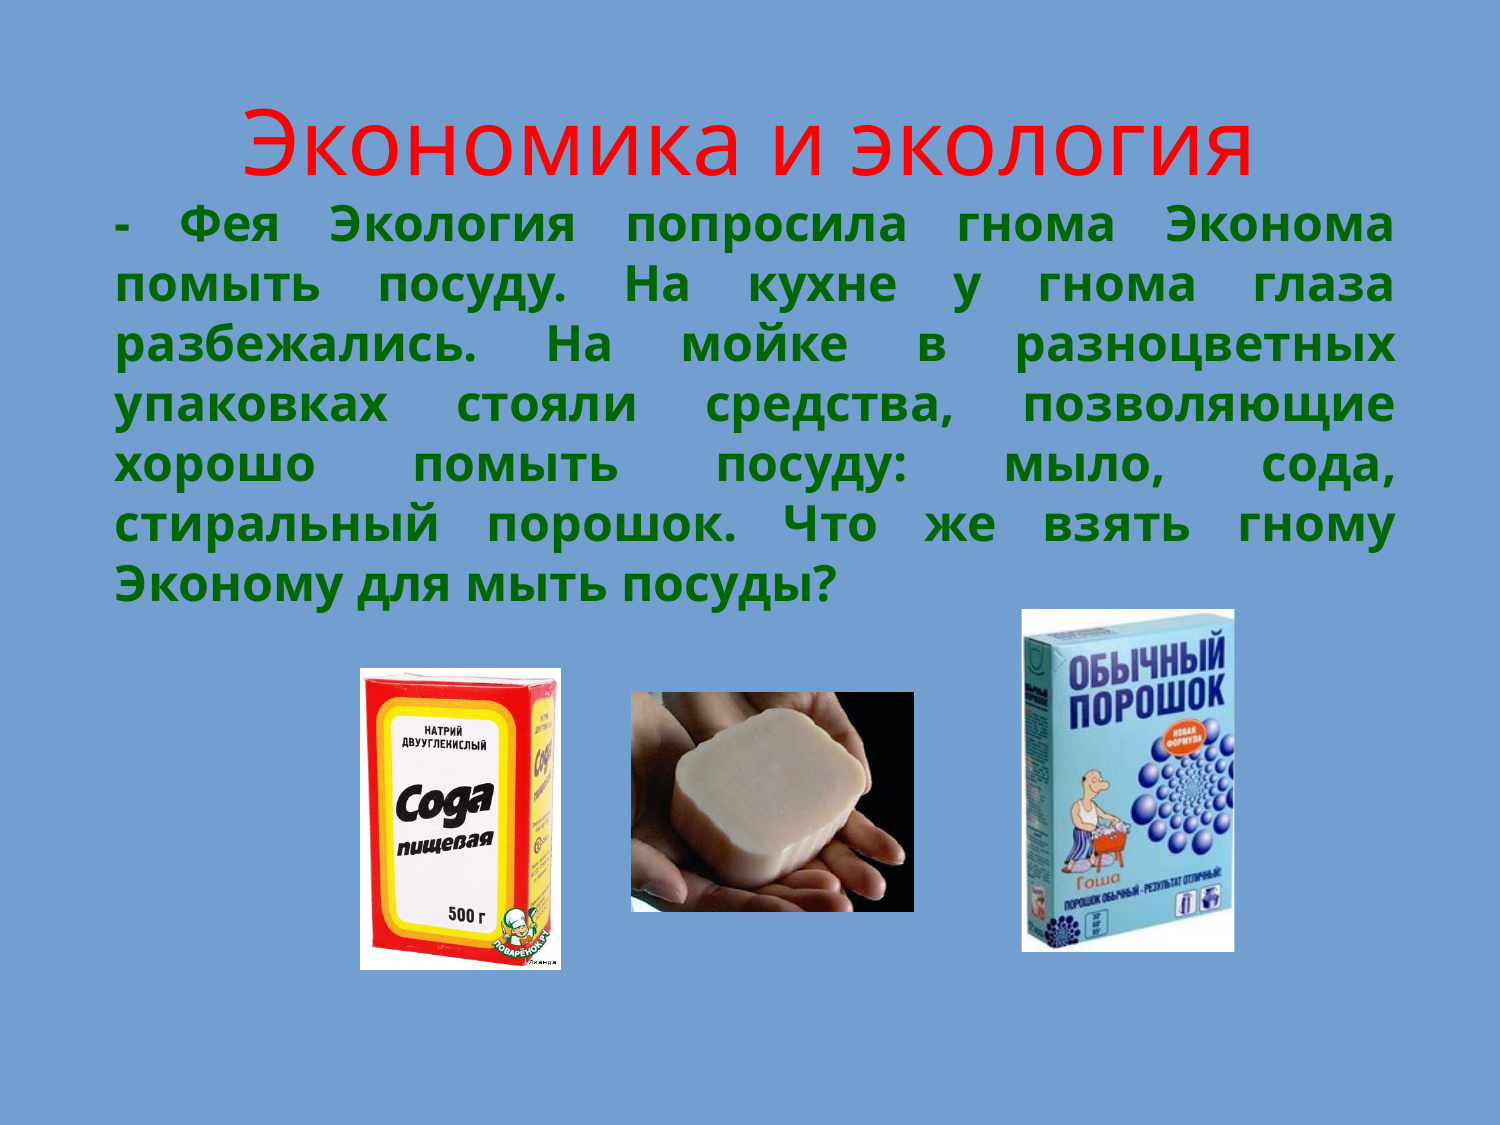

# Экономика и экология
- Фея Экология попросила гнома Эконома помыть посуду. На кухне у гнома глаза разбежались. На мойке в разноцветных упаковках стояли средства, позволяющие хорошо помыть посуду: мыло, сода, стиральный порошок. Что же взять гному Эконому для мыть посуды?